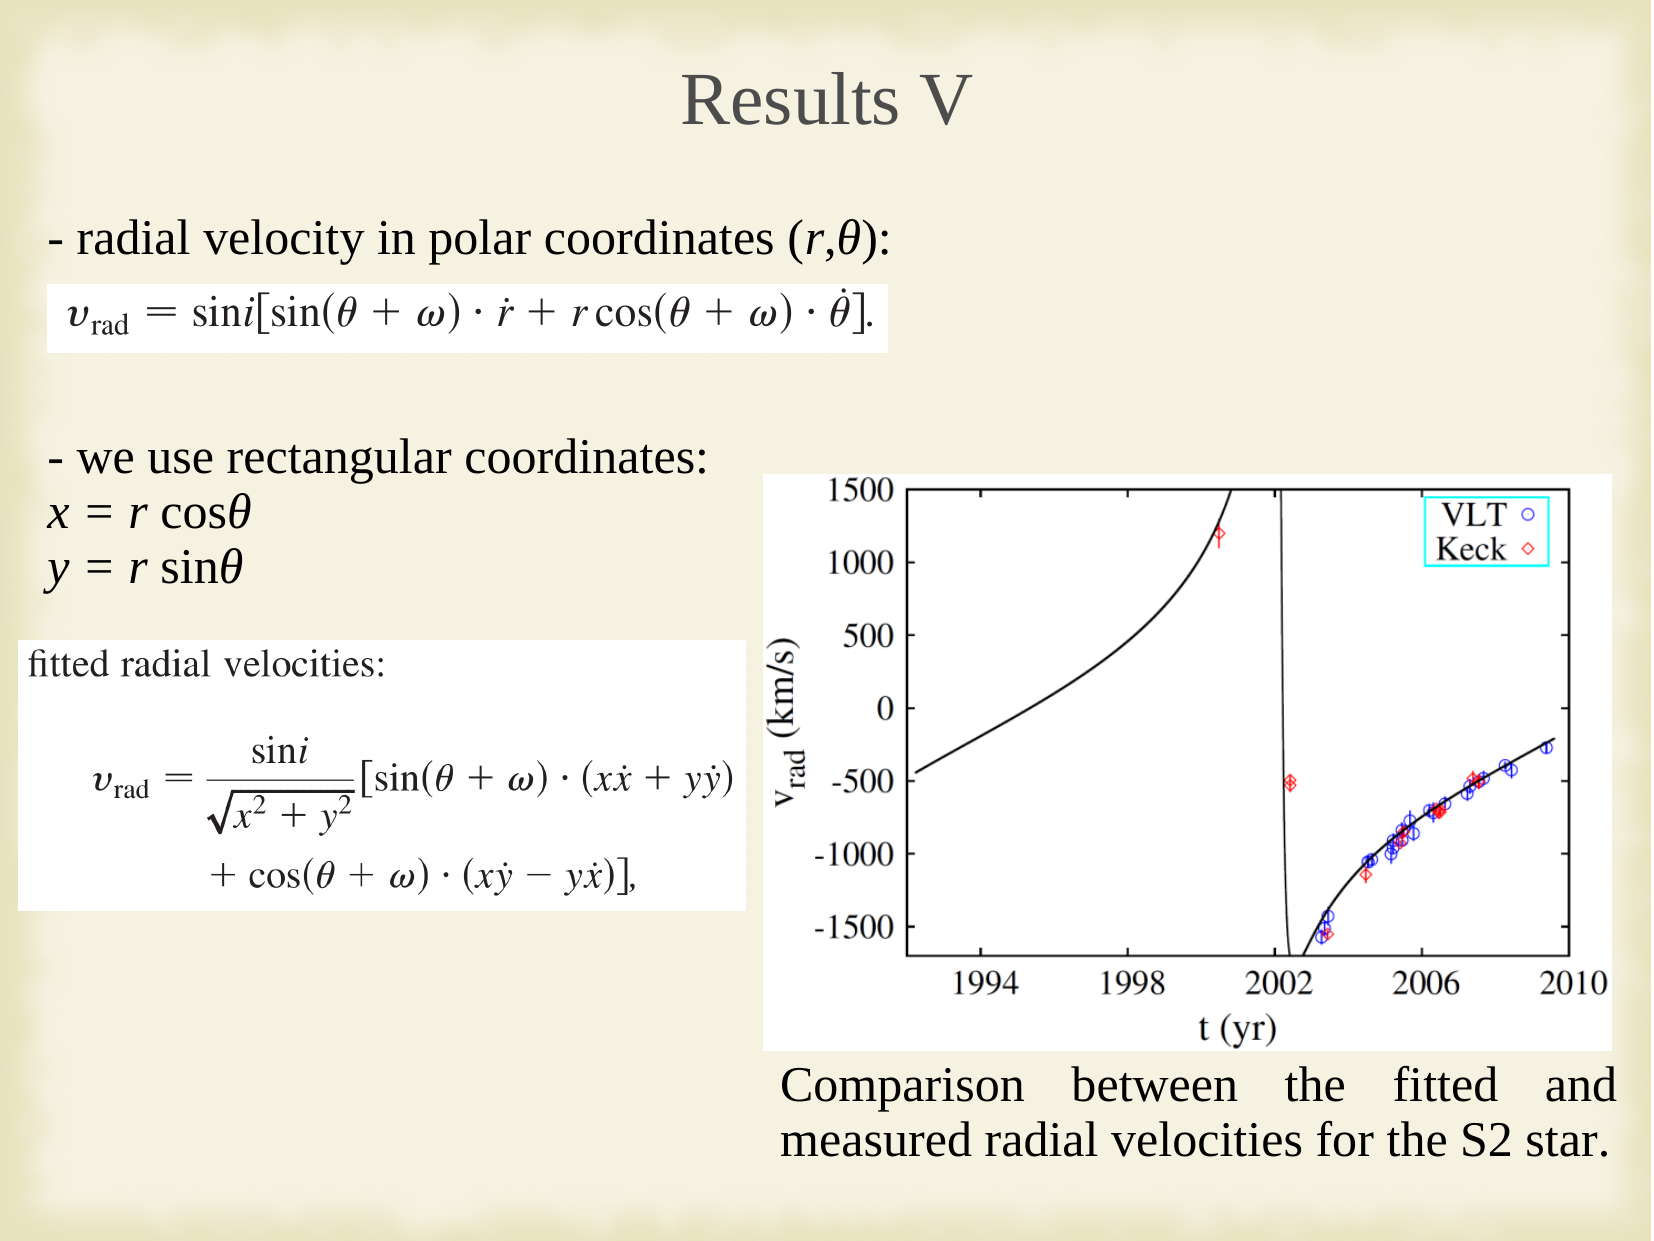

# Results V
- radial velocity in polar coordinates (r,θ):
- we use rectangular coordinates:
x = r cosθ
y = r sinθ
Comparison between the fitted and measured radial velocities for the S2 star.